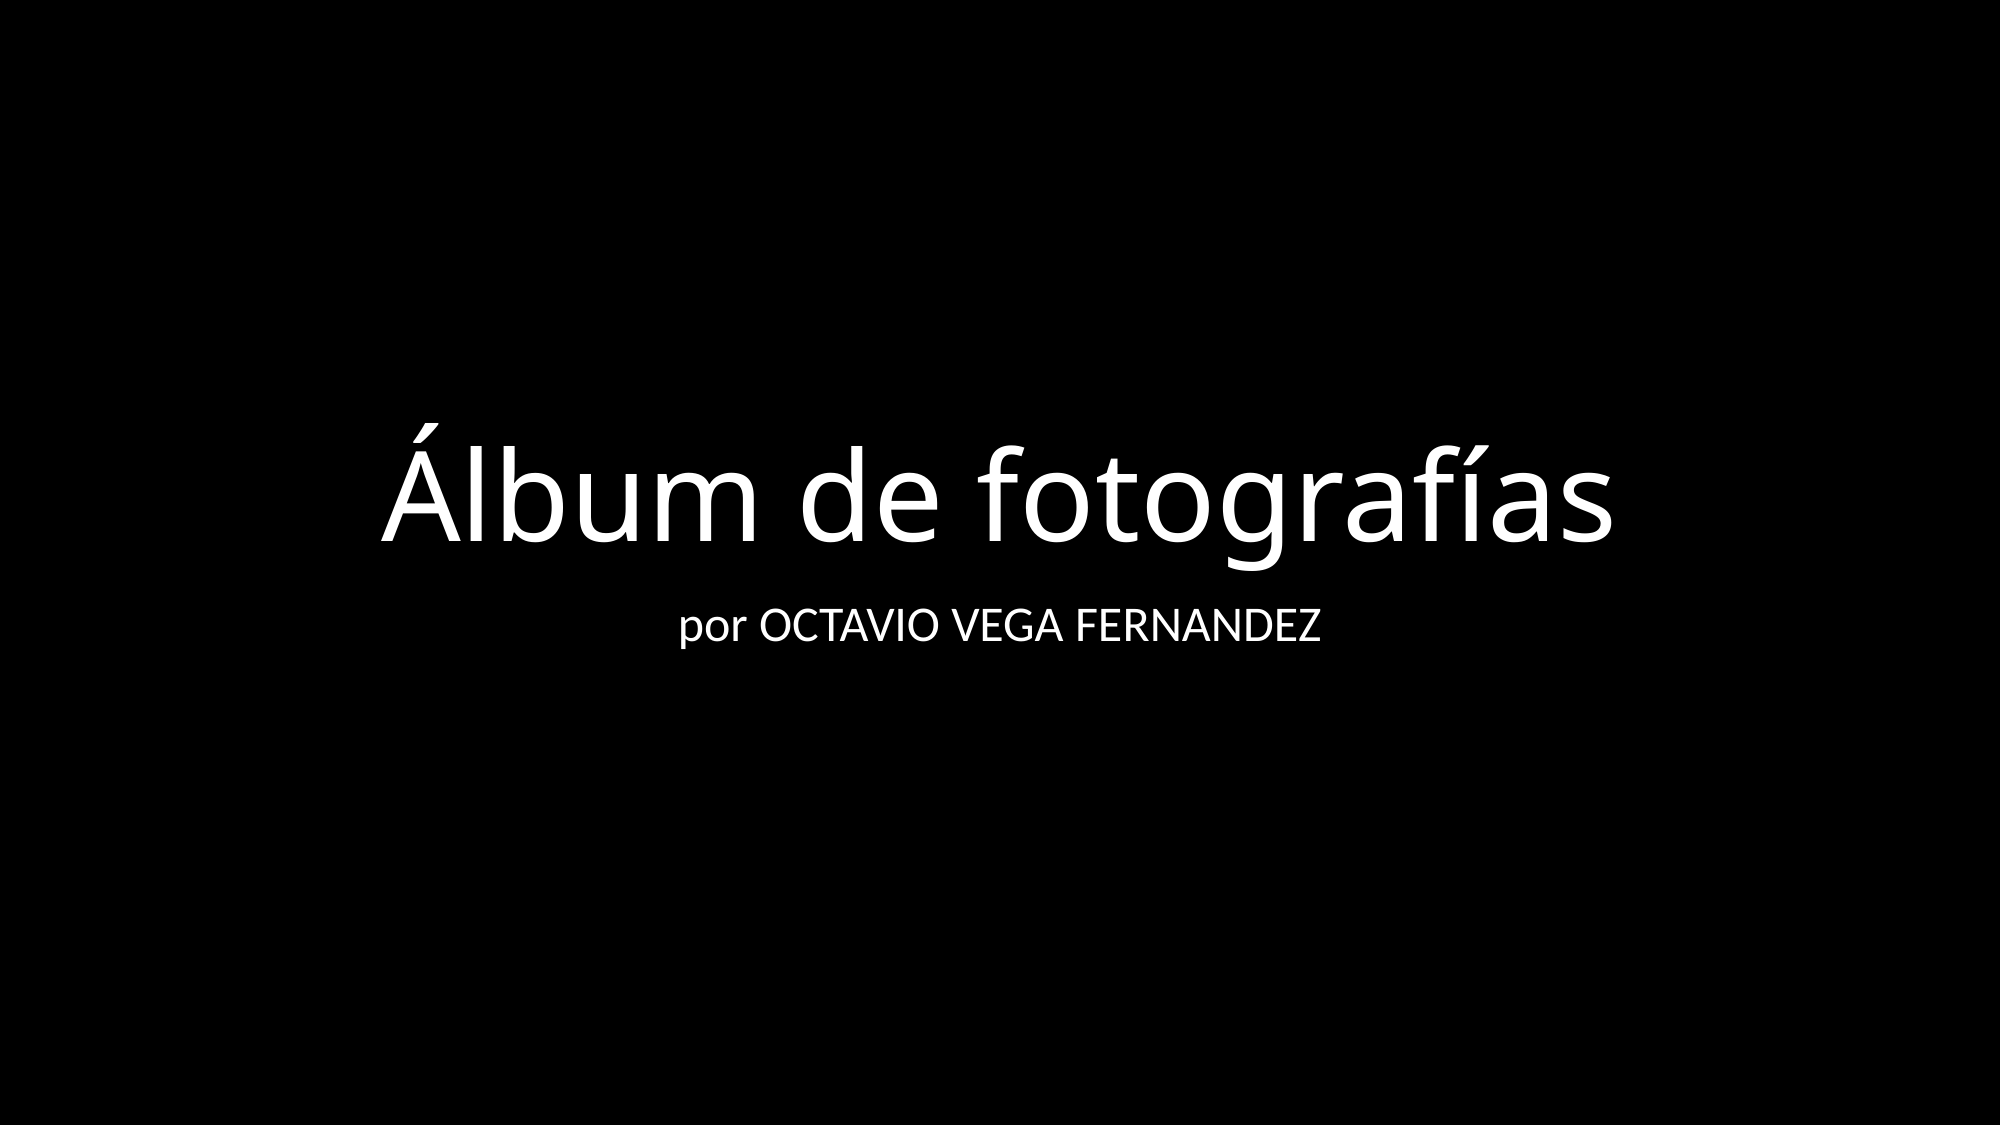

# Álbum de fotografías
por OCTAVIO VEGA FERNANDEZ